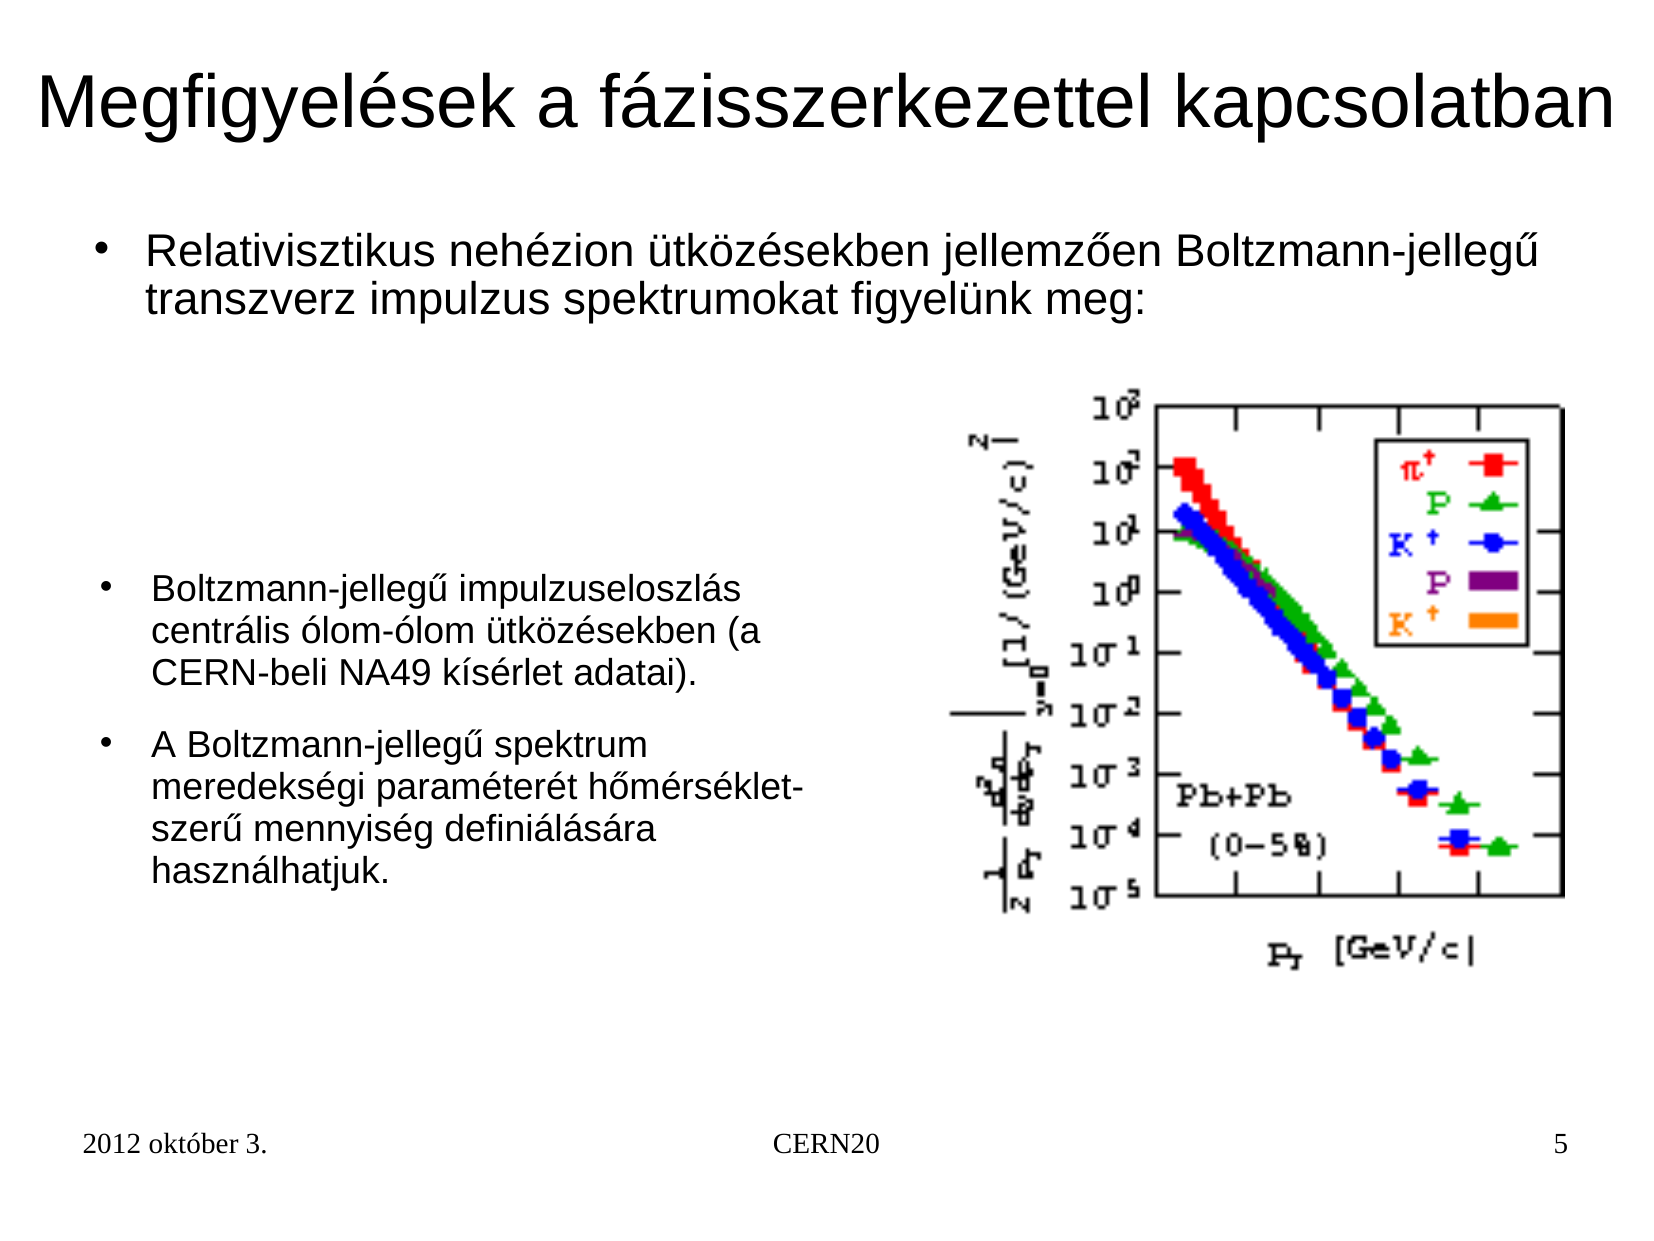

Megfigyelések a fázisszerkezettel kapcsolatban
Relativisztikus nehézion ütközésekben jellemzően Boltzmann-jellegű transzverz impulzus spektrumokat figyelünk meg:
# Boltzmann-jellegű impulzuseloszlás centrális ólom-ólom ütközésekben (a CERN-beli NA49 kísérlet adatai).
A Boltzmann-jellegű spektrum meredekségi paraméterét hőmérséklet-szerű mennyiség definiálására használhatjuk.
2012 október 3.
CERN20
5